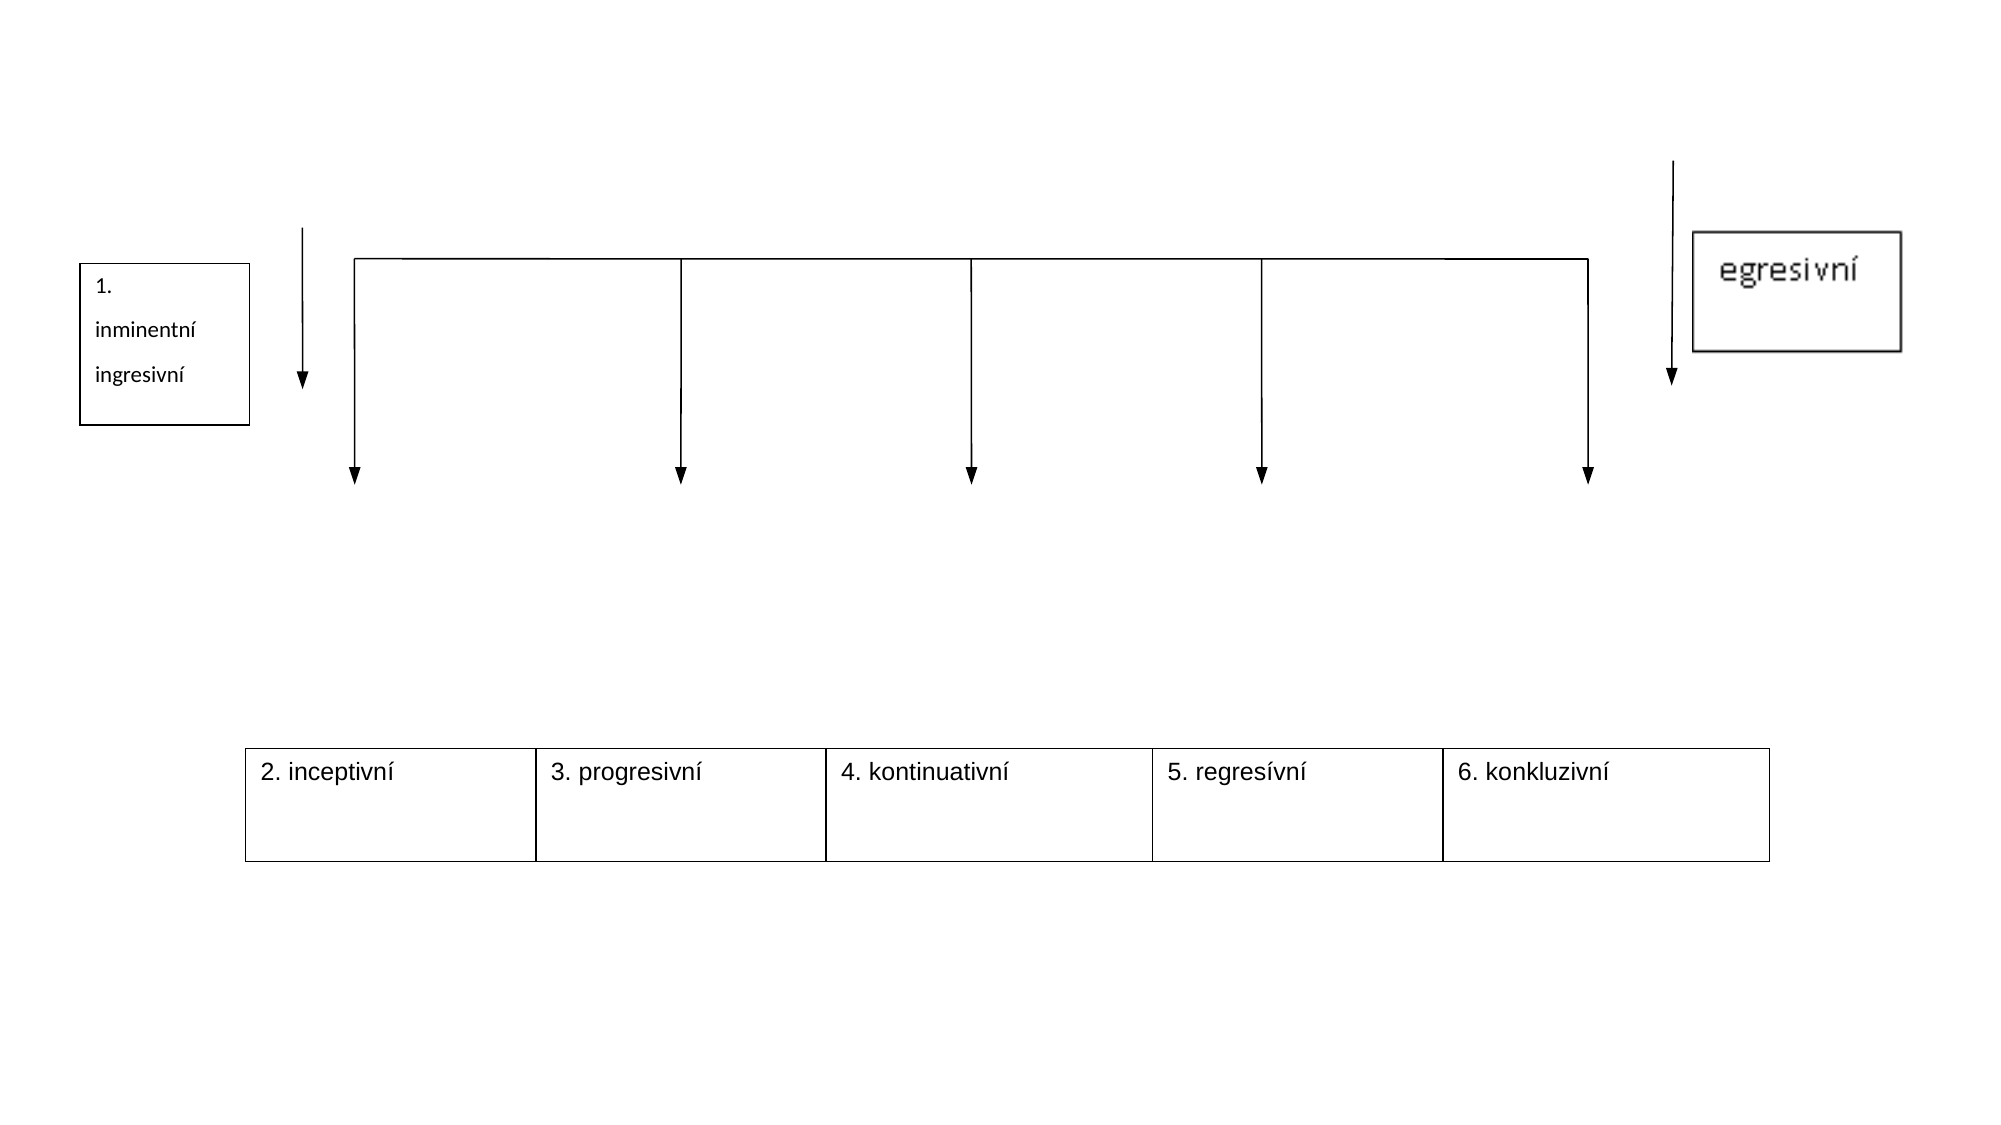

2. inceptivní
3. progresivní
4. kontinuativní
5. regresívní
6. konkluzivní
1.
inminentní
ingresivní